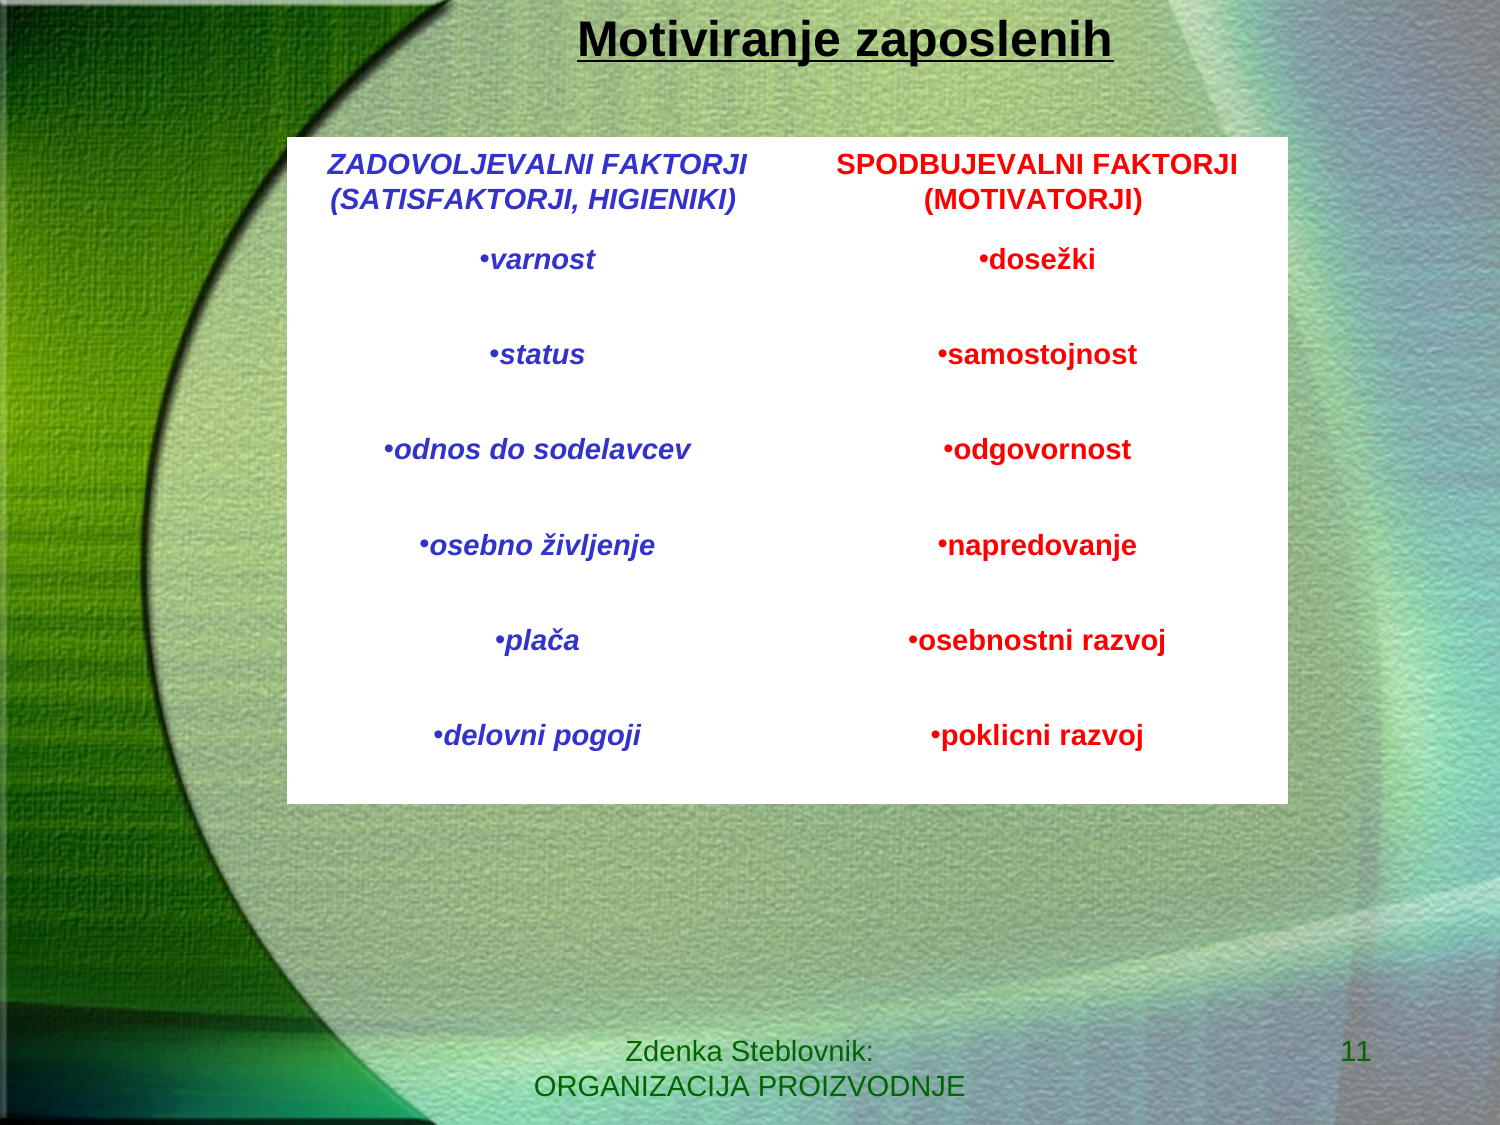

Motiviranje zaposlenih
| ZADOVOLJEVALNI FAKTORJI (SATISFAKTORJI, HIGIENIKI) | SPODBUJEVALNI FAKTORJI (MOTIVATORJI) |
| --- | --- |
| varnost | dosežki |
| status | samostojnost |
| odnos do sodelavcev | odgovornost |
| osebno življenje | napredovanje |
| plača | osebnostni razvoj |
| delovni pogoji | poklicni razvoj |
Zdenka Steblovnik: ORGANIZACIJA PROIZVODNJE